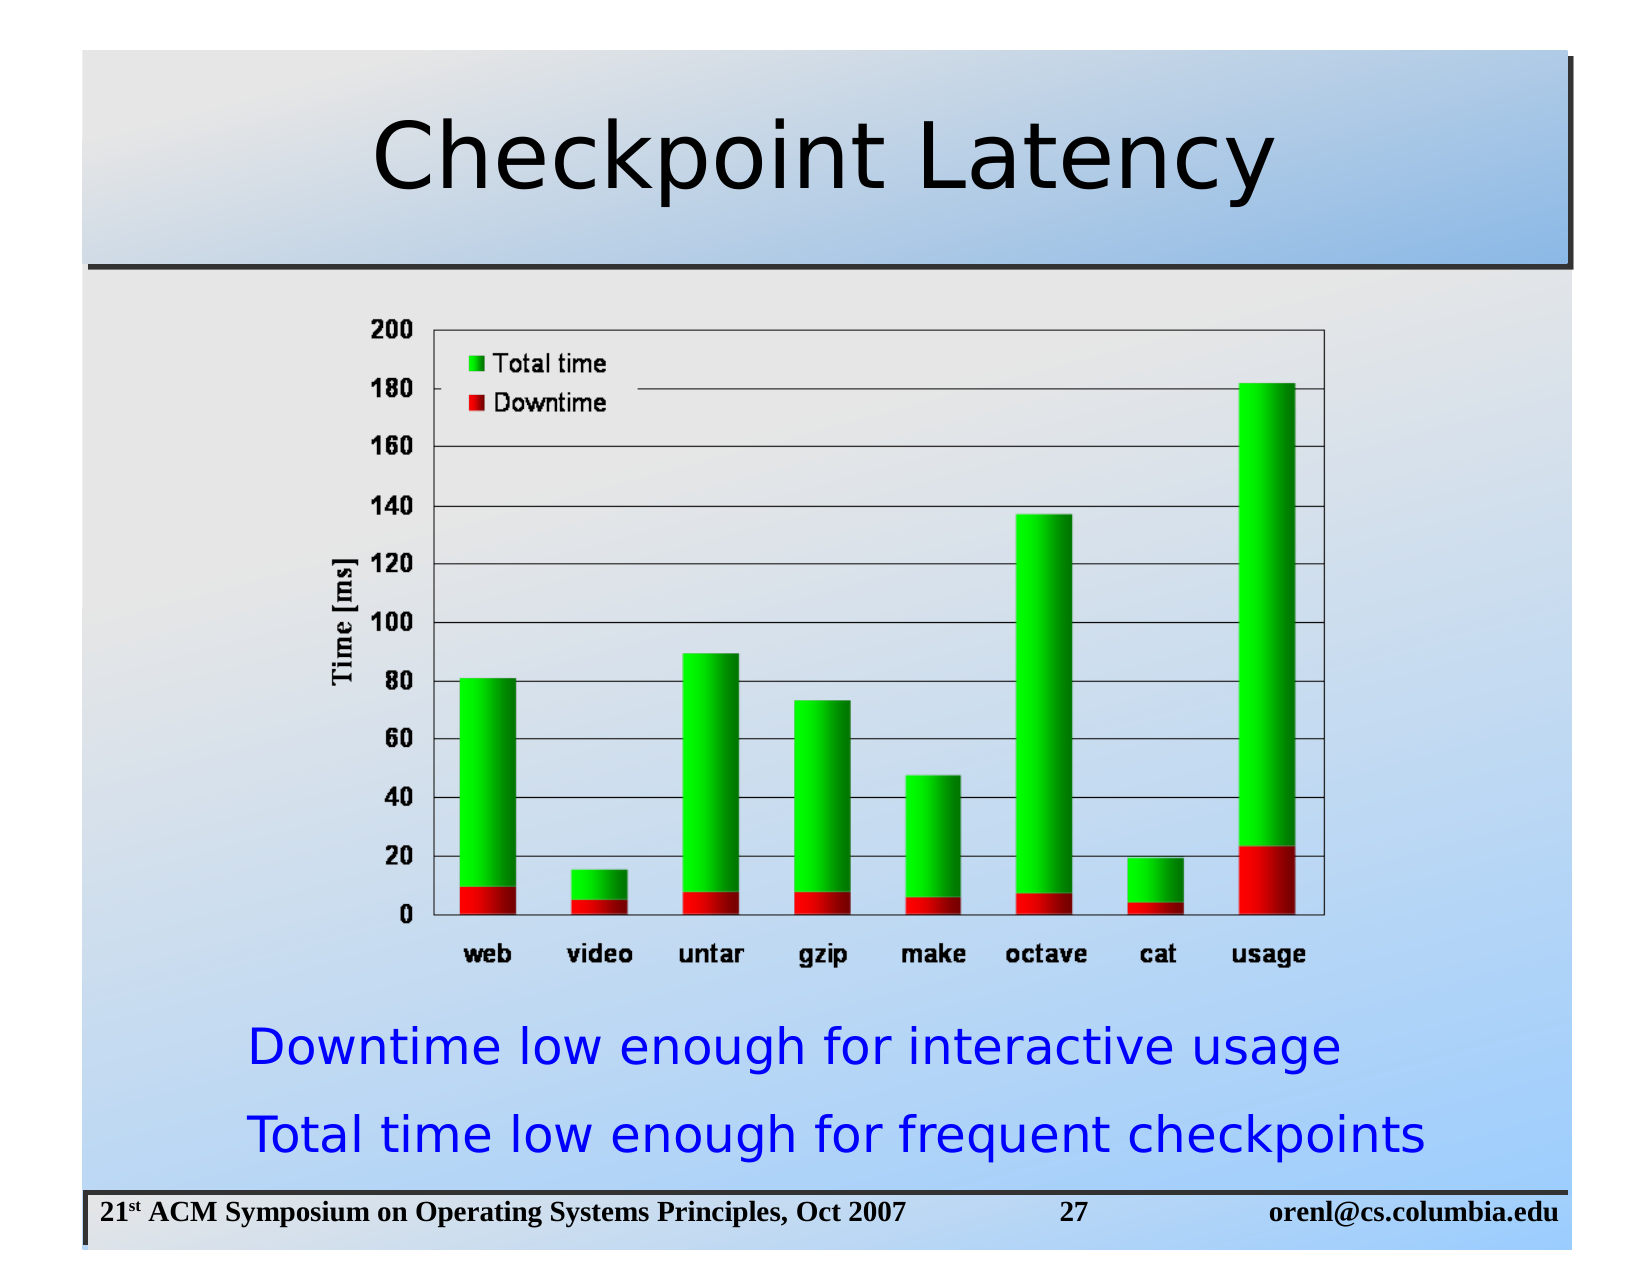

# Checkpoint Latency
 Downtime low enough for interactive usage
 Total time low enough for frequent checkpoints